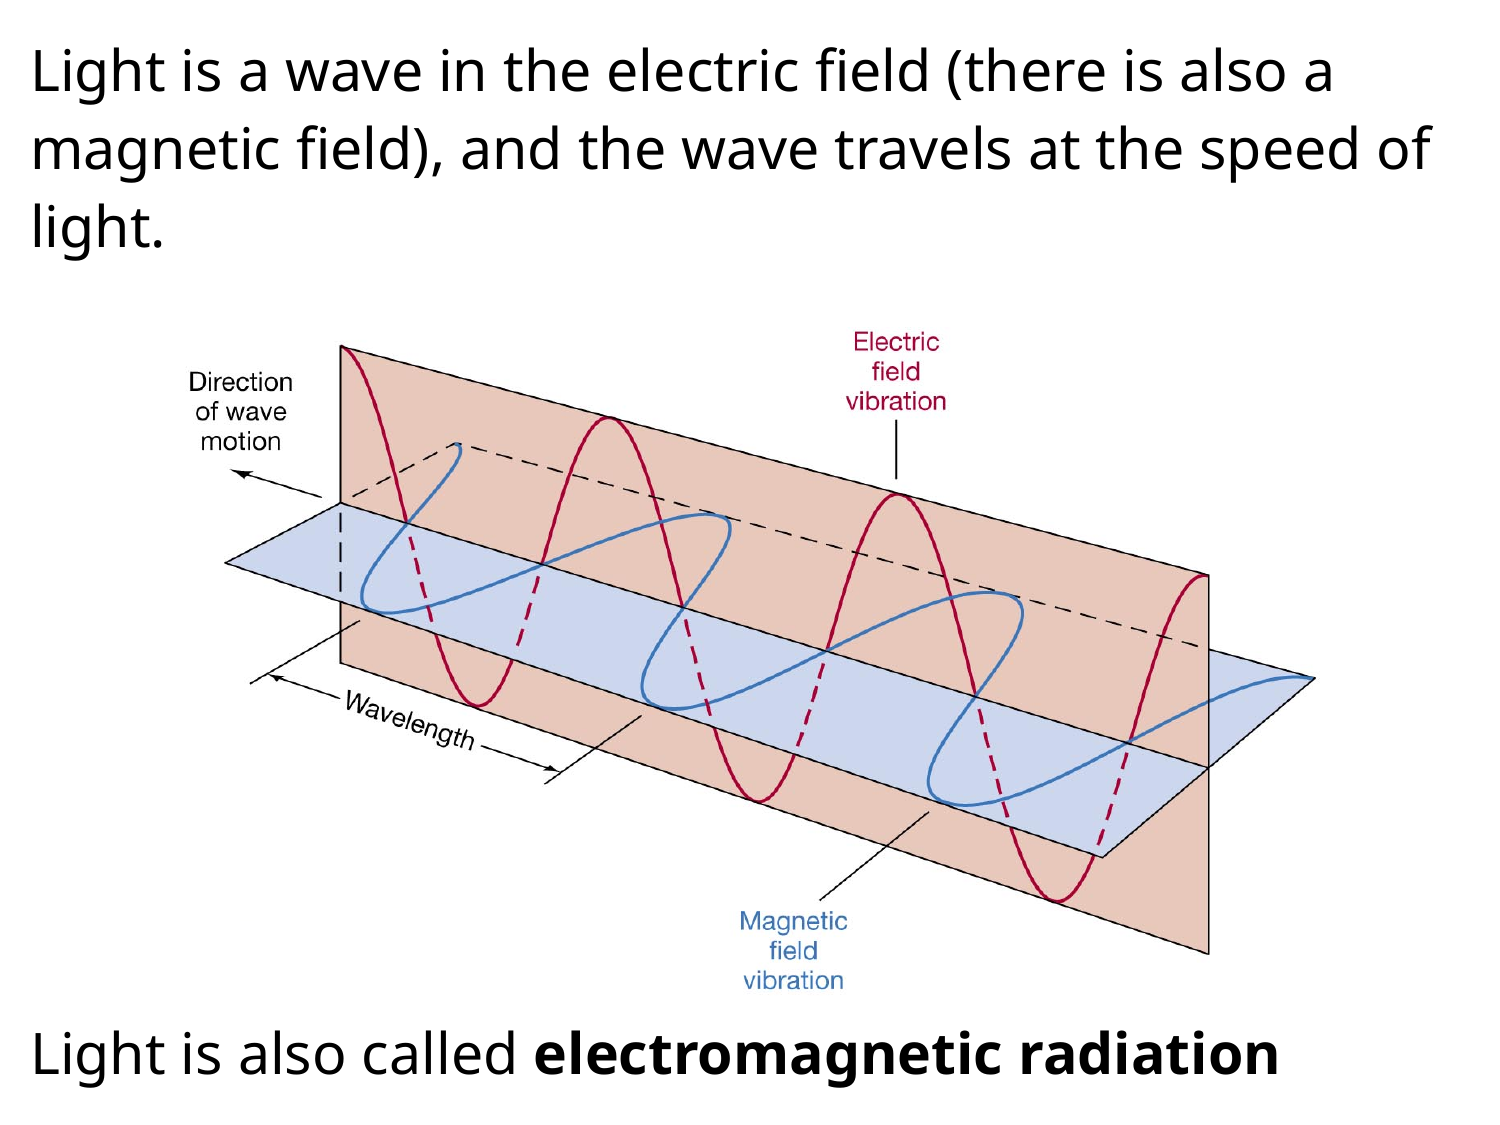

# Light is a wave in the electric field (there is also a magnetic field), and the wave travels at the speed of light.
Light is also called electromagnetic radiation